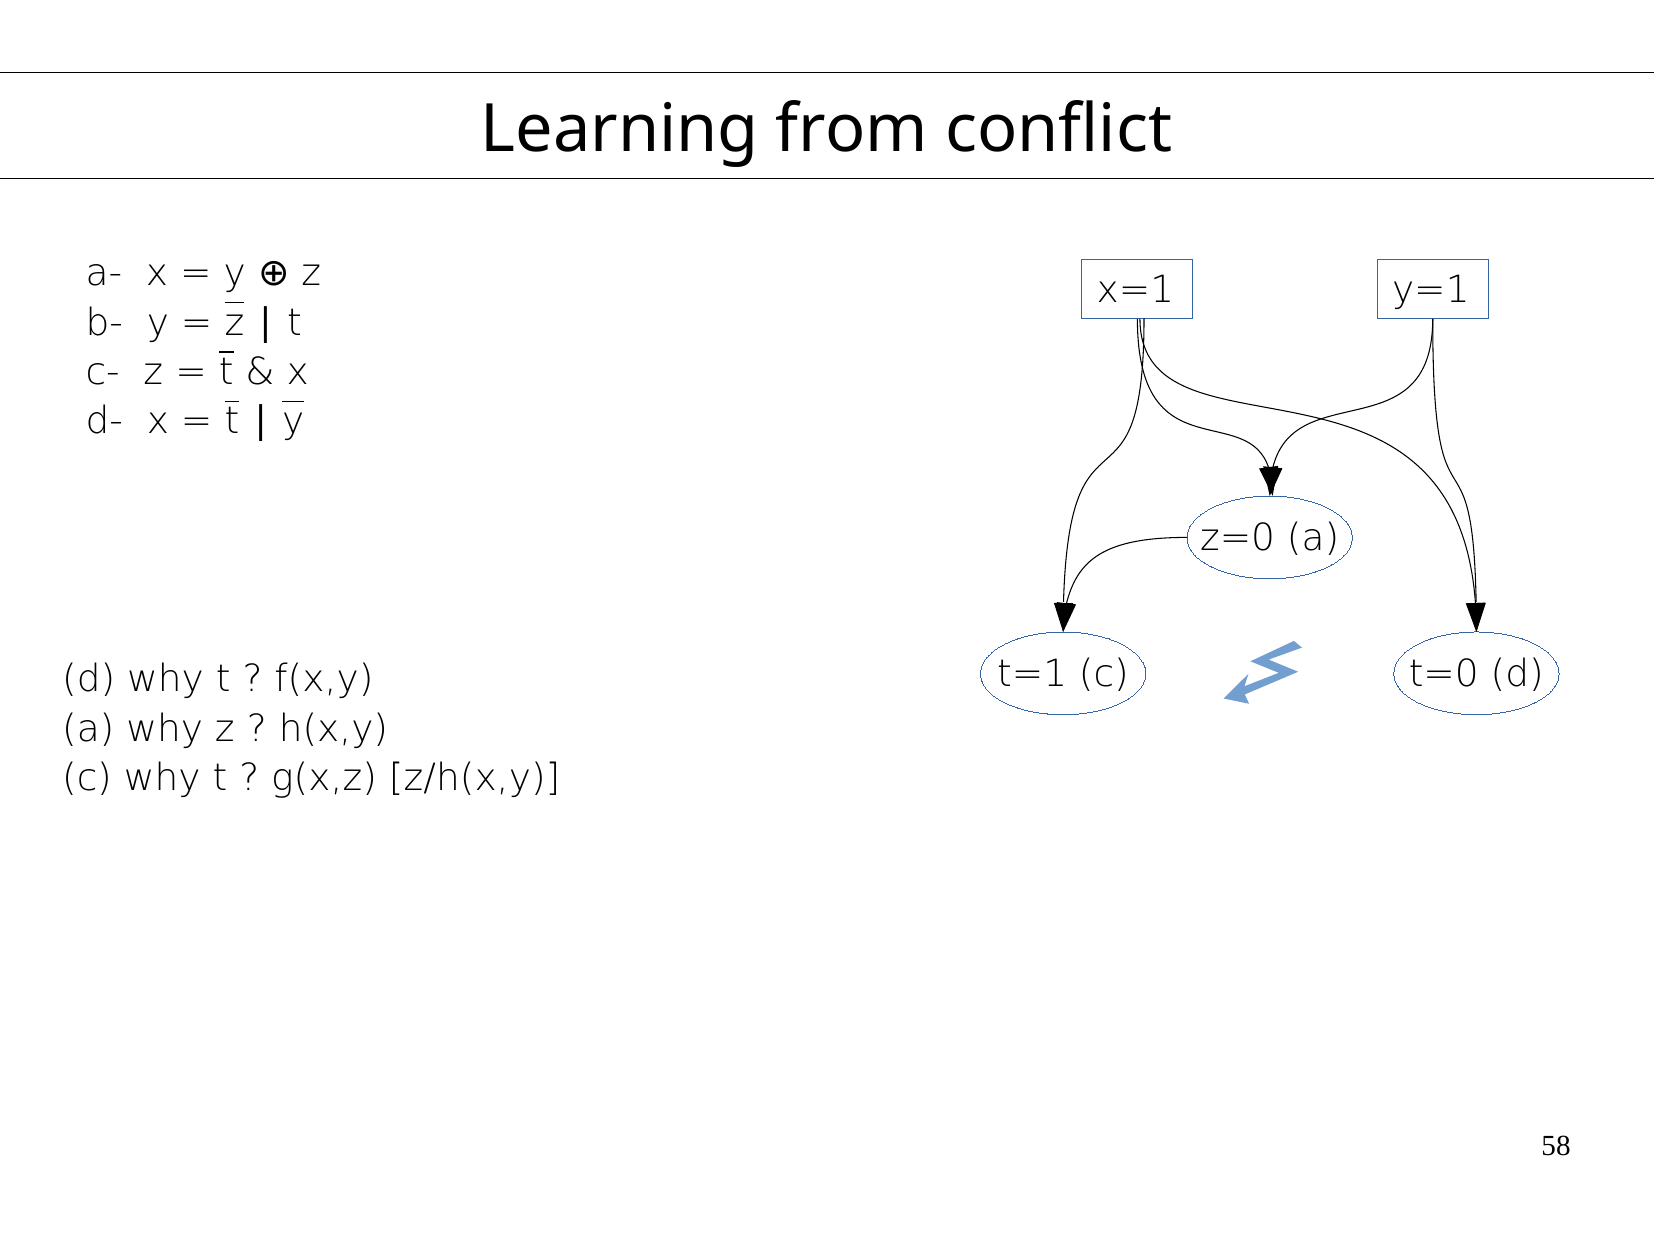

Now we can propagate
⋈⊕⋁⋀⇒∣≪≫∈
Learning from conflict
a- x = y ⊕ z
b- y = z ∣ t
c- z = t & x
d- x = t ∣ y
x=1
y=1
z=0 (a)
t=0 (d)
t=1 (c)
(d) why t ? f(x,y)
(a) why z ? h(x,y)
(c) why t ? g(x,z) [z/h(x,y)]
58